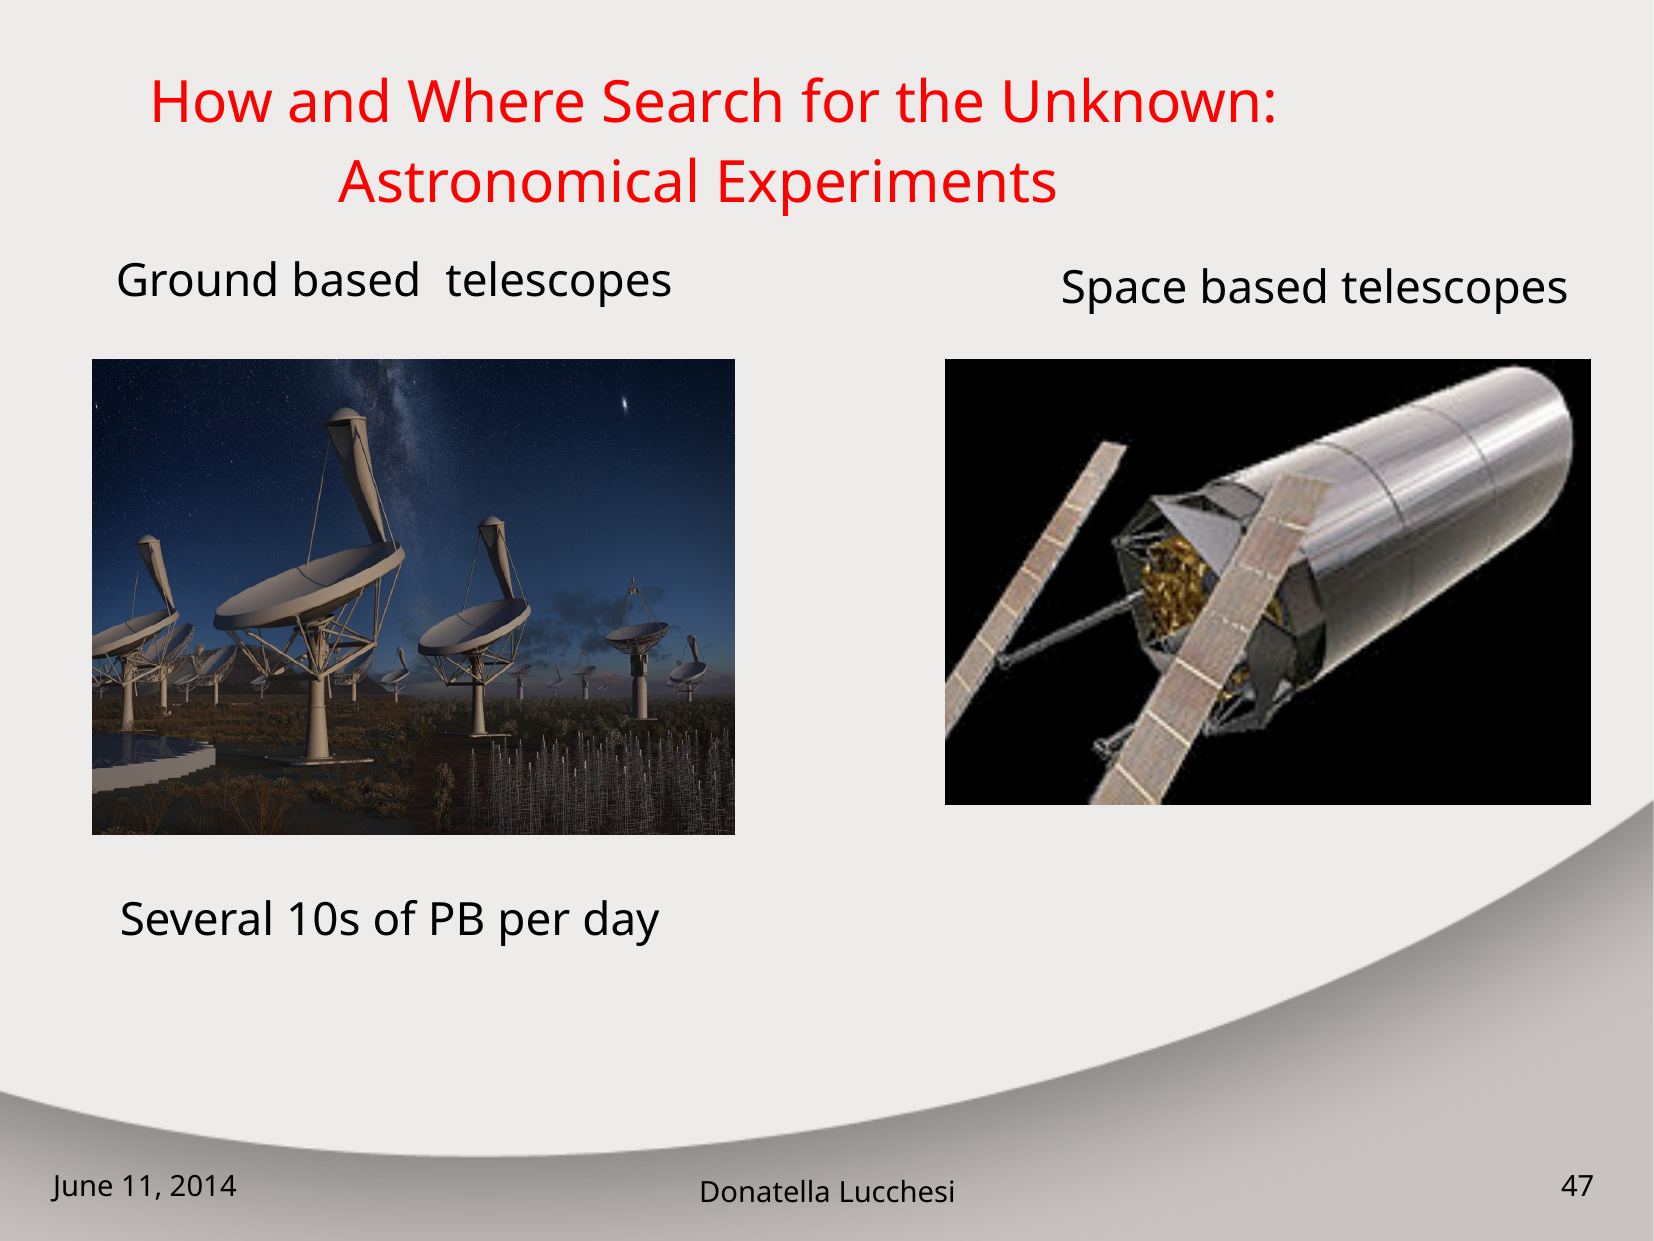

How and Where Search for the Unknown:
Astronomical Experiments
Ground based telescopes
Space based telescopes
Several 10s of PB per day
June 11, 2014
47
Donatella Lucchesi